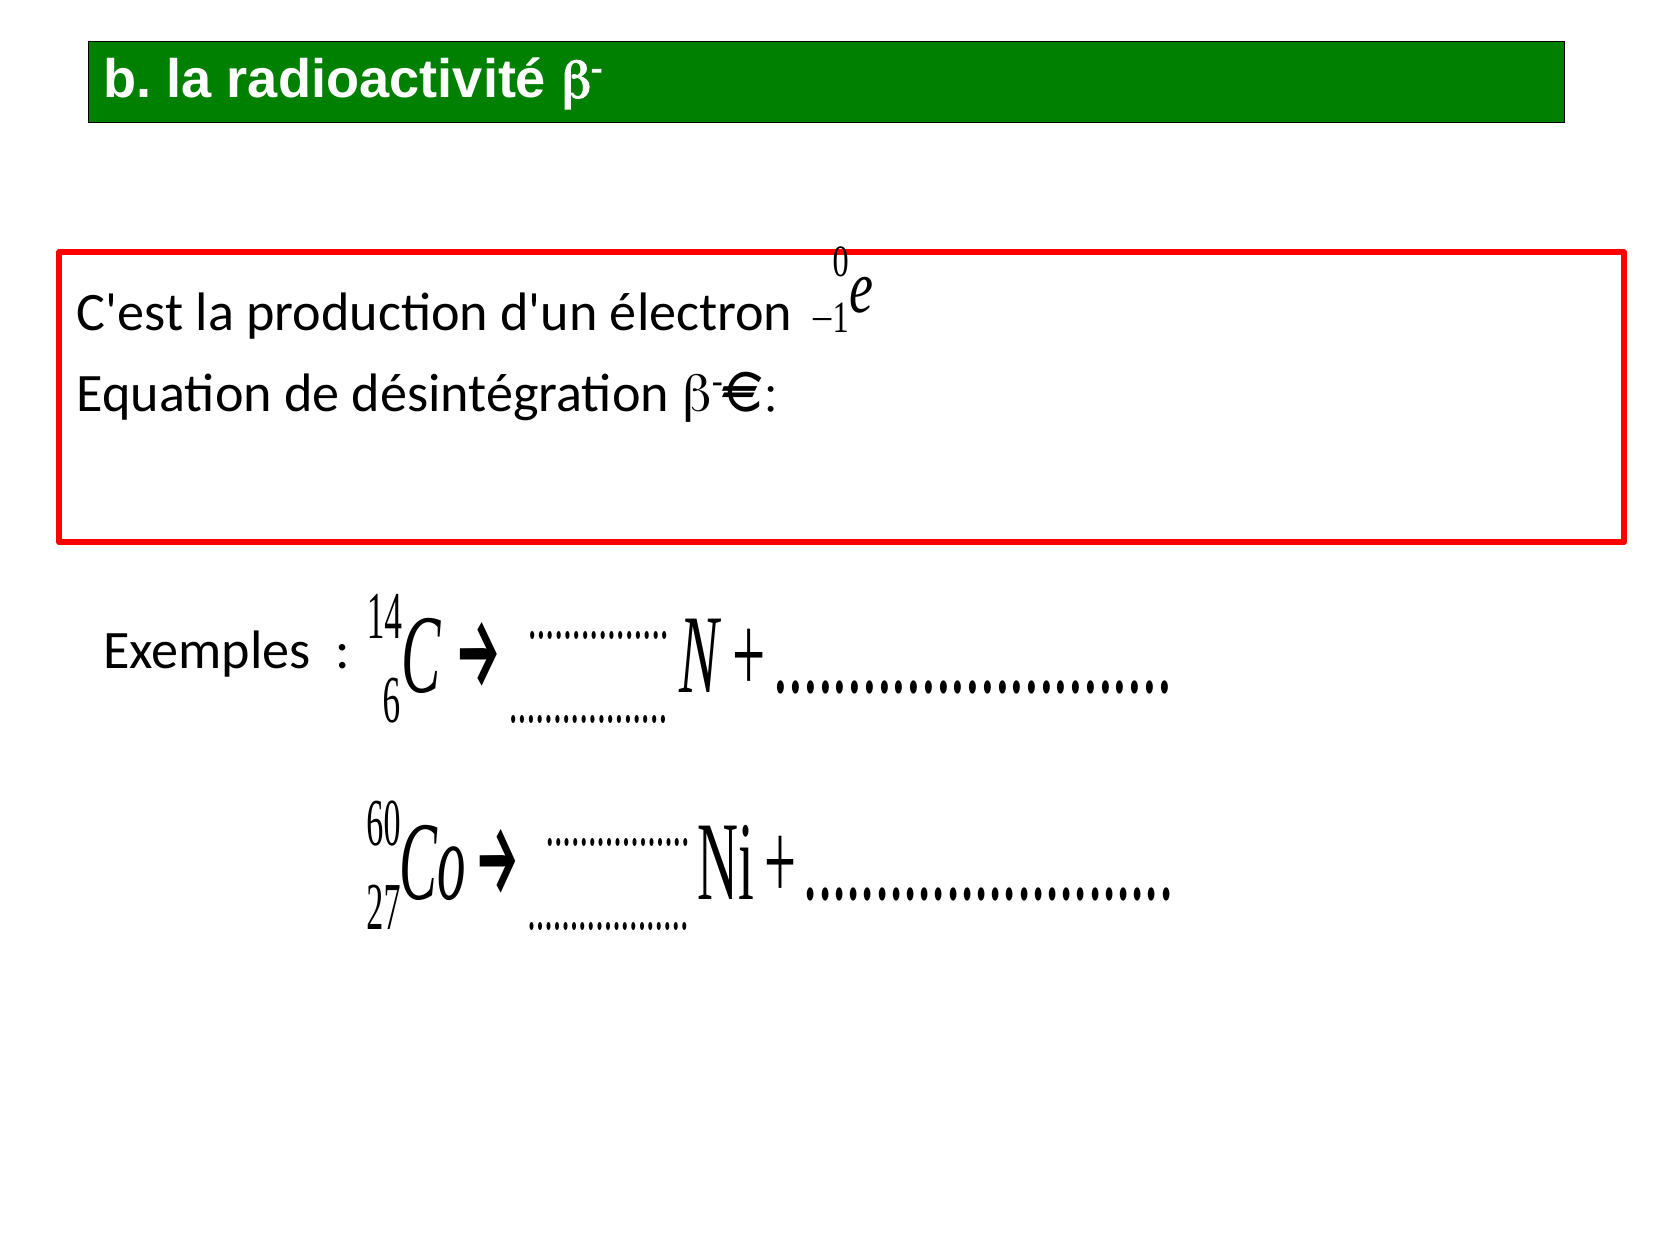

b. la radioactivité b-
C'est la production d'un électron
Equation de désintégration b- :
Exemples  :